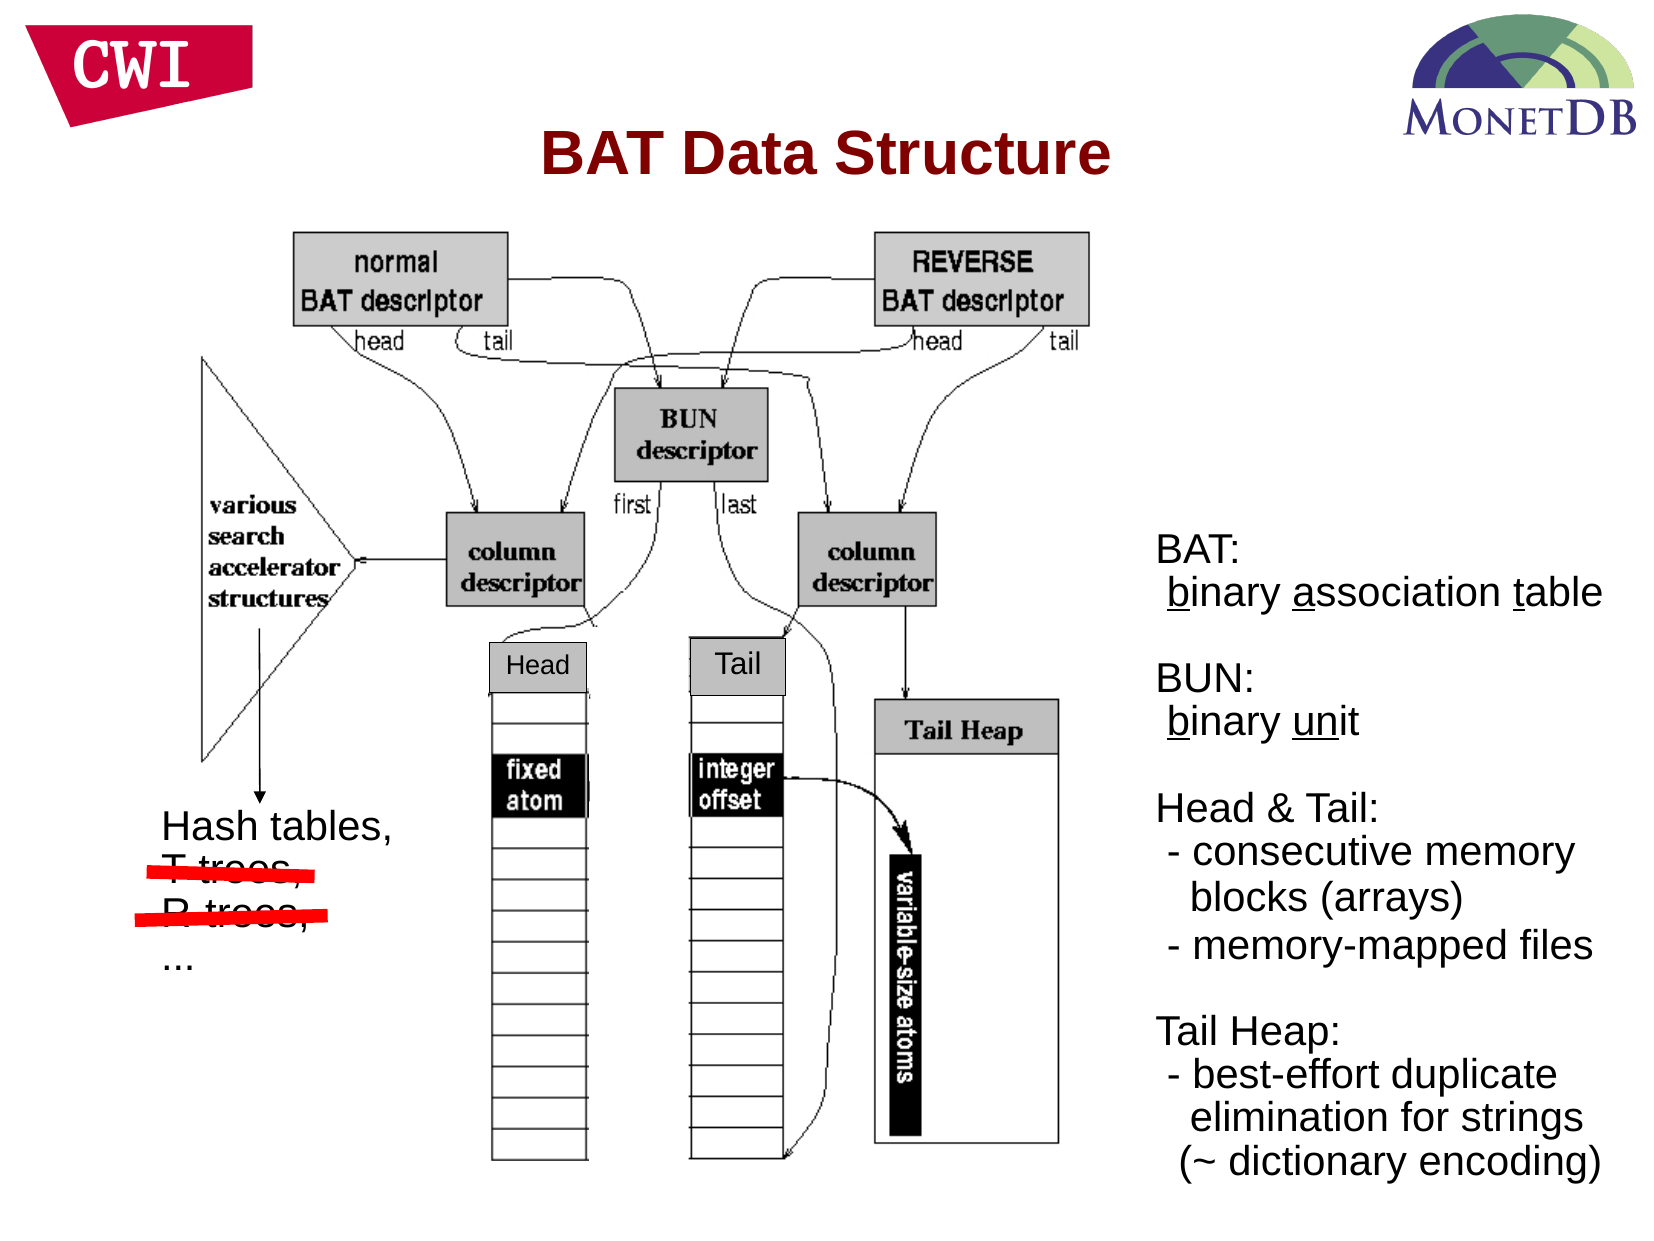

# BAT Data Structure
Hash tables,
T-trees,
R-trees,
...
BAT:
 binary association table
BUN:
 binary unit
BUN heap:
 - consecutive memory
 block (array)‏
 - memory-mapped file
Tail Heap:
 - best-effort duplicate
 elimination for strings
 (~ dictionary encoding)
BAT:
 binary association table
BUN:
 binary unit
Head & Tail:
 - consecutive memory
 blocks (arrays)‏
 - memory-mapped files
Tail Heap:
 - best-effort duplicate
 elimination for strings
 (~ dictionary encoding)
Tail
Head